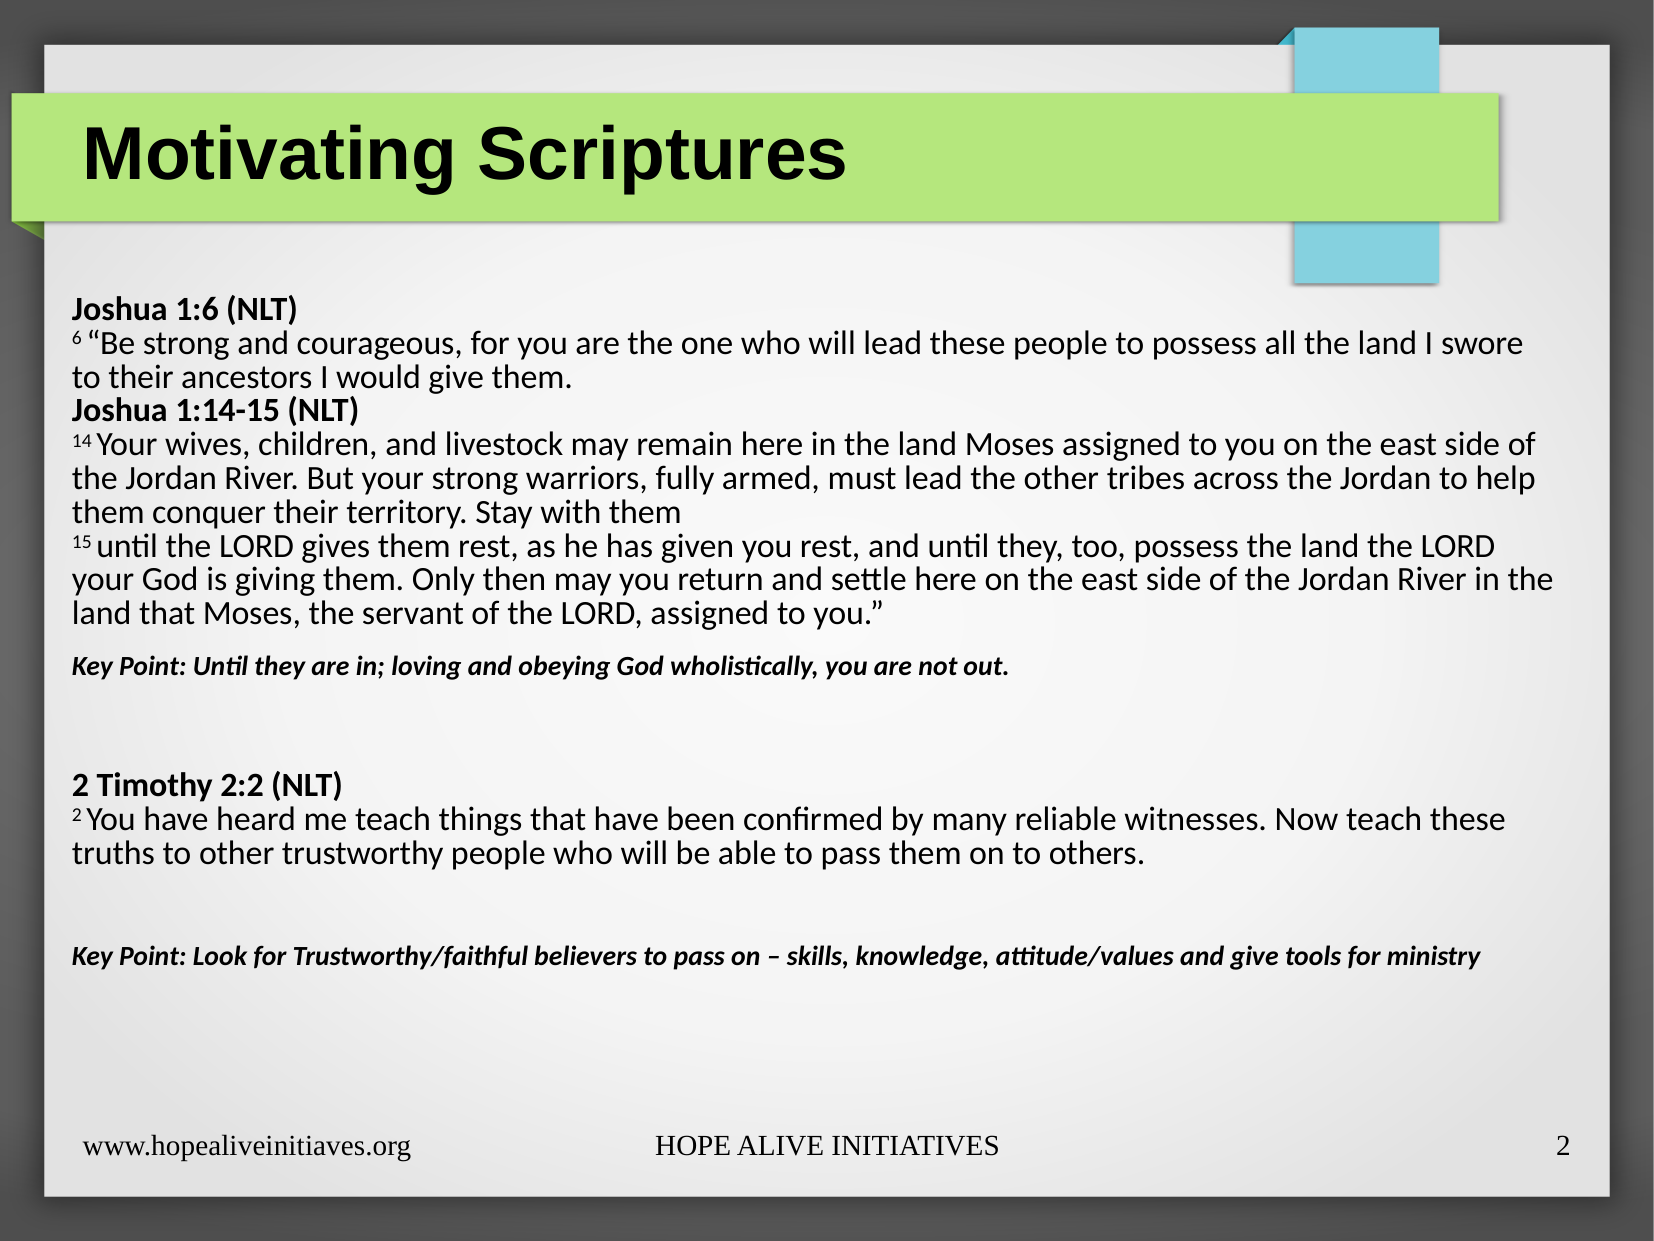

# Motivating Scriptures
Joshua 1:6 (NLT)
6 “Be strong and courageous, for you are the one who will lead these people to possess all the land I swore to their ancestors I would give them.
Joshua 1:14-15 (NLT)
14 Your wives, children, and livestock may remain here in the land Moses assigned to you on the east side of the Jordan River. But your strong warriors, fully armed, must lead the other tribes across the Jordan to help them conquer their territory. Stay with them
15 until the LORD gives them rest, as he has given you rest, and until they, too, possess the land the LORD your God is giving them. Only then may you return and settle here on the east side of the Jordan River in the land that Moses, the servant of the LORD, assigned to you.”
Key Point: Until they are in; loving and obeying God wholistically, you are not out.
2 Timothy 2:2 (NLT)
2 You have heard me teach things that have been confirmed by many reliable witnesses. Now teach these truths to other trustworthy people who will be able to pass them on to others.
Key Point: Look for Trustworthy/faithful believers to pass on – skills, knowledge, attitude/values and give tools for ministry
www.hopealiveinitiaves.org
HOPE ALIVE INITIATIVES
2